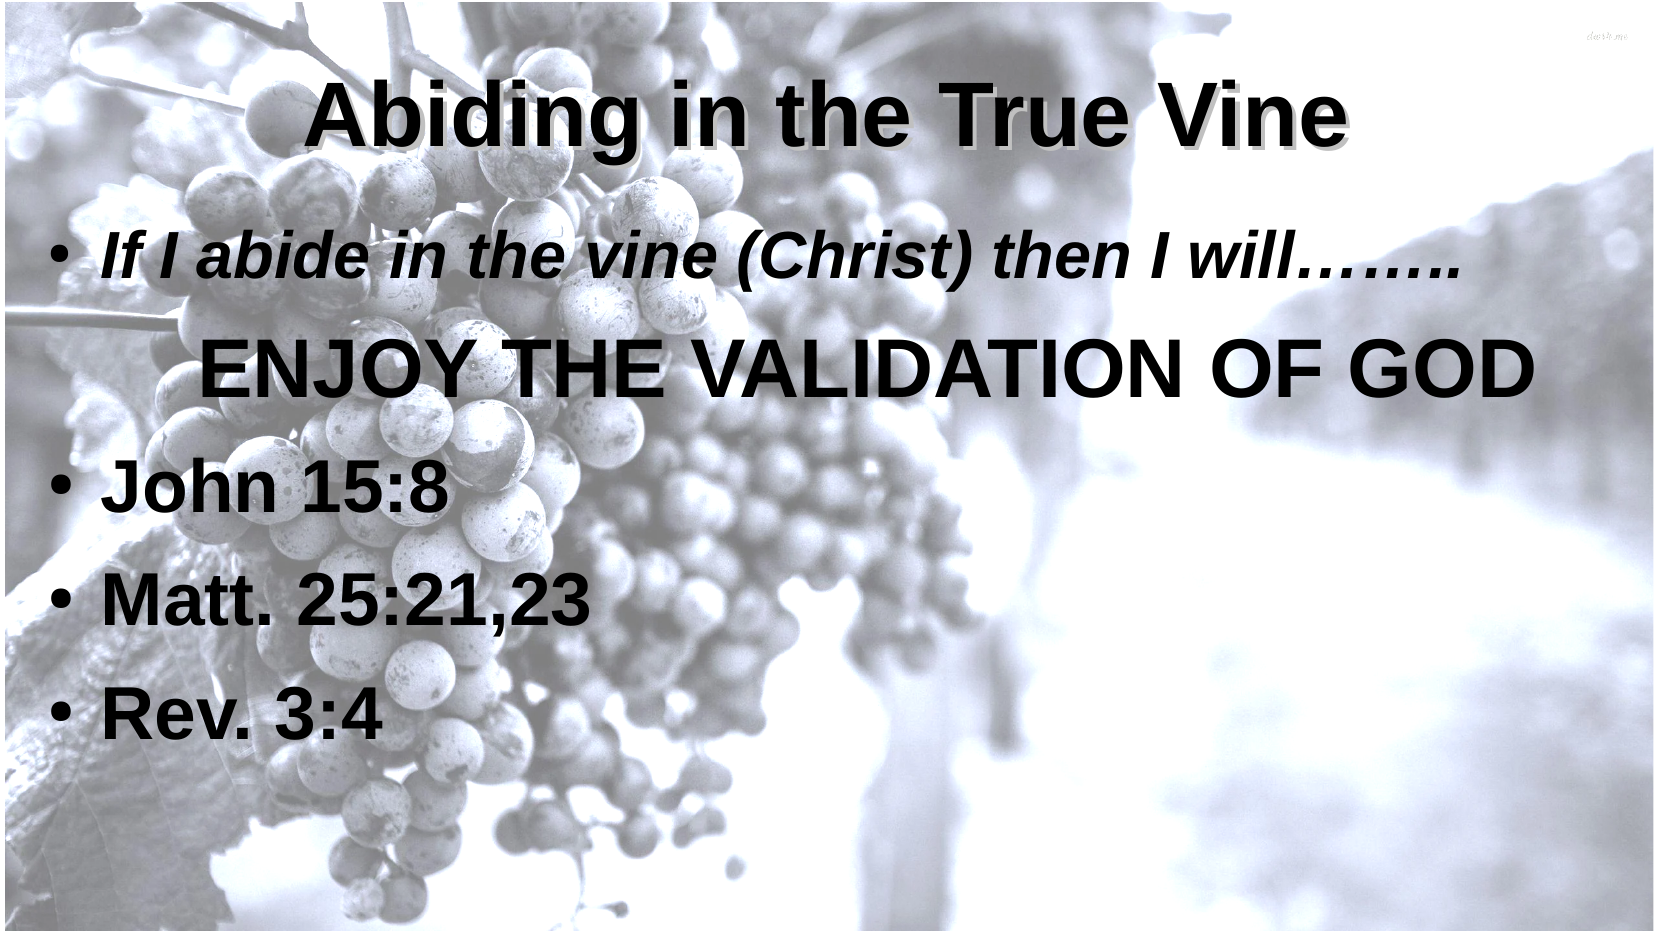

# Abiding in the True Vine
If I abide in the vine (Christ) then I will……..
ENJOY THE VALIDATION OF GOD
John 15:8
Matt. 25:21,23
Rev. 3:4